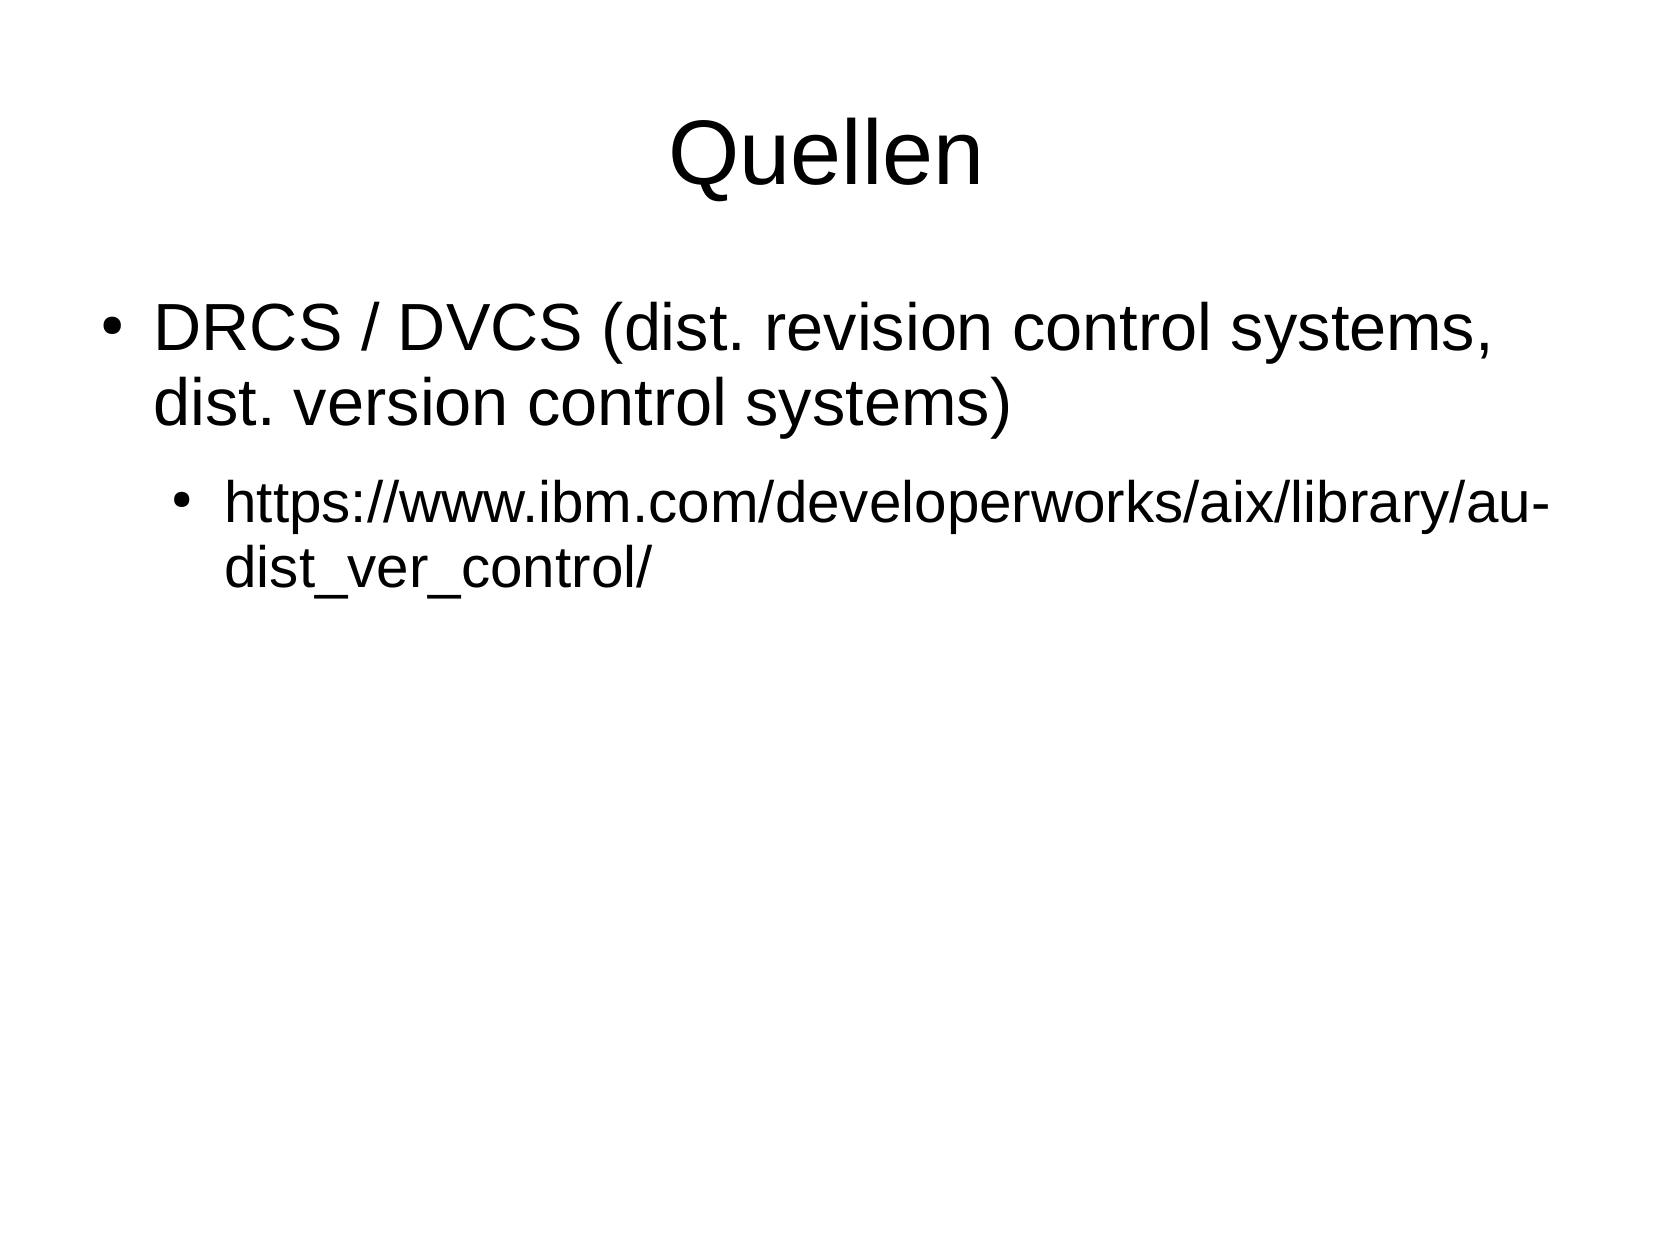

# Quellen
DRCS / DVCS (dist. revision control systems, dist. version control systems)
https://www.ibm.com/developerworks/aix/library/au-dist_ver_control/